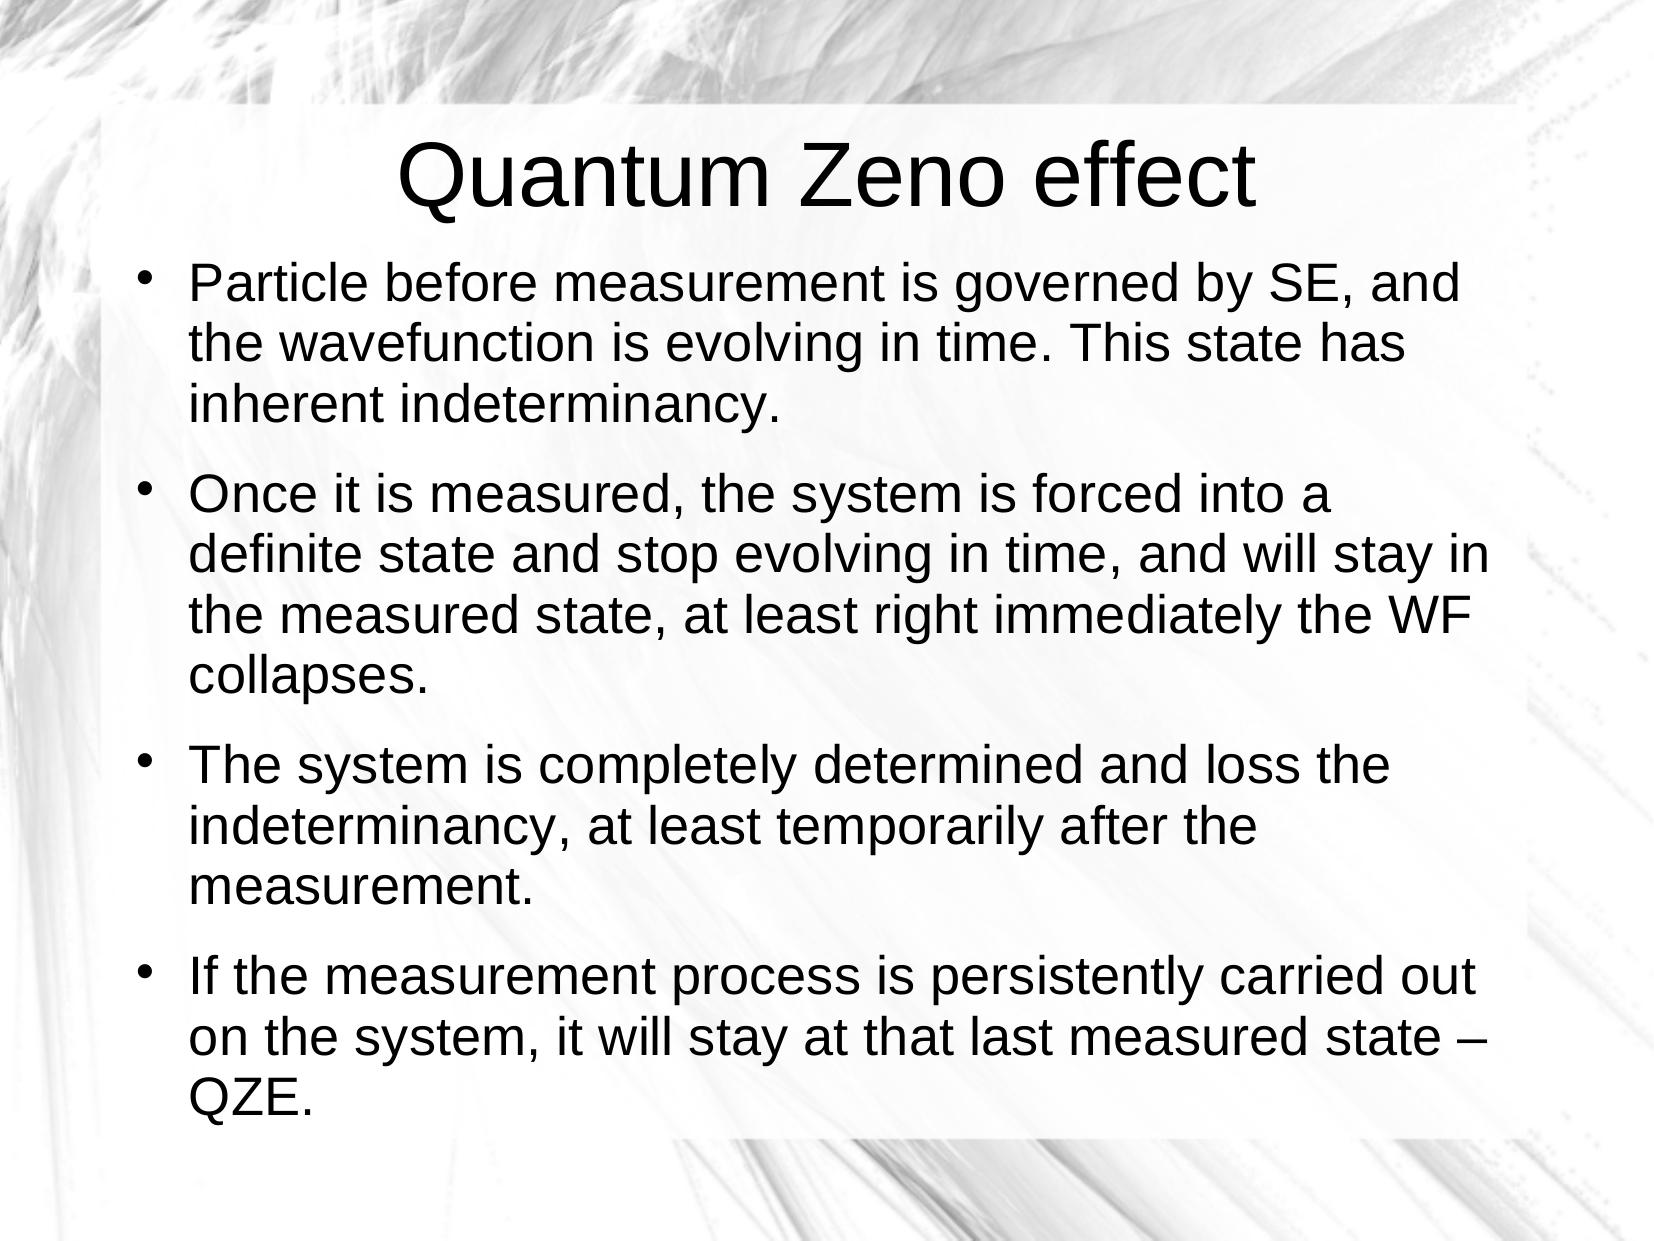

# Quantum Zeno effect
Particle before measurement is governed by SE, and the wavefunction is evolving in time. This state has inherent indeterminancy.
Once it is measured, the system is forced into a definite state and stop evolving in time, and will stay in the measured state, at least right immediately the WF collapses.
The system is completely determined and loss the indeterminancy, at least temporarily after the measurement.
If the measurement process is persistently carried out on the system, it will stay at that last measured state – QZE.